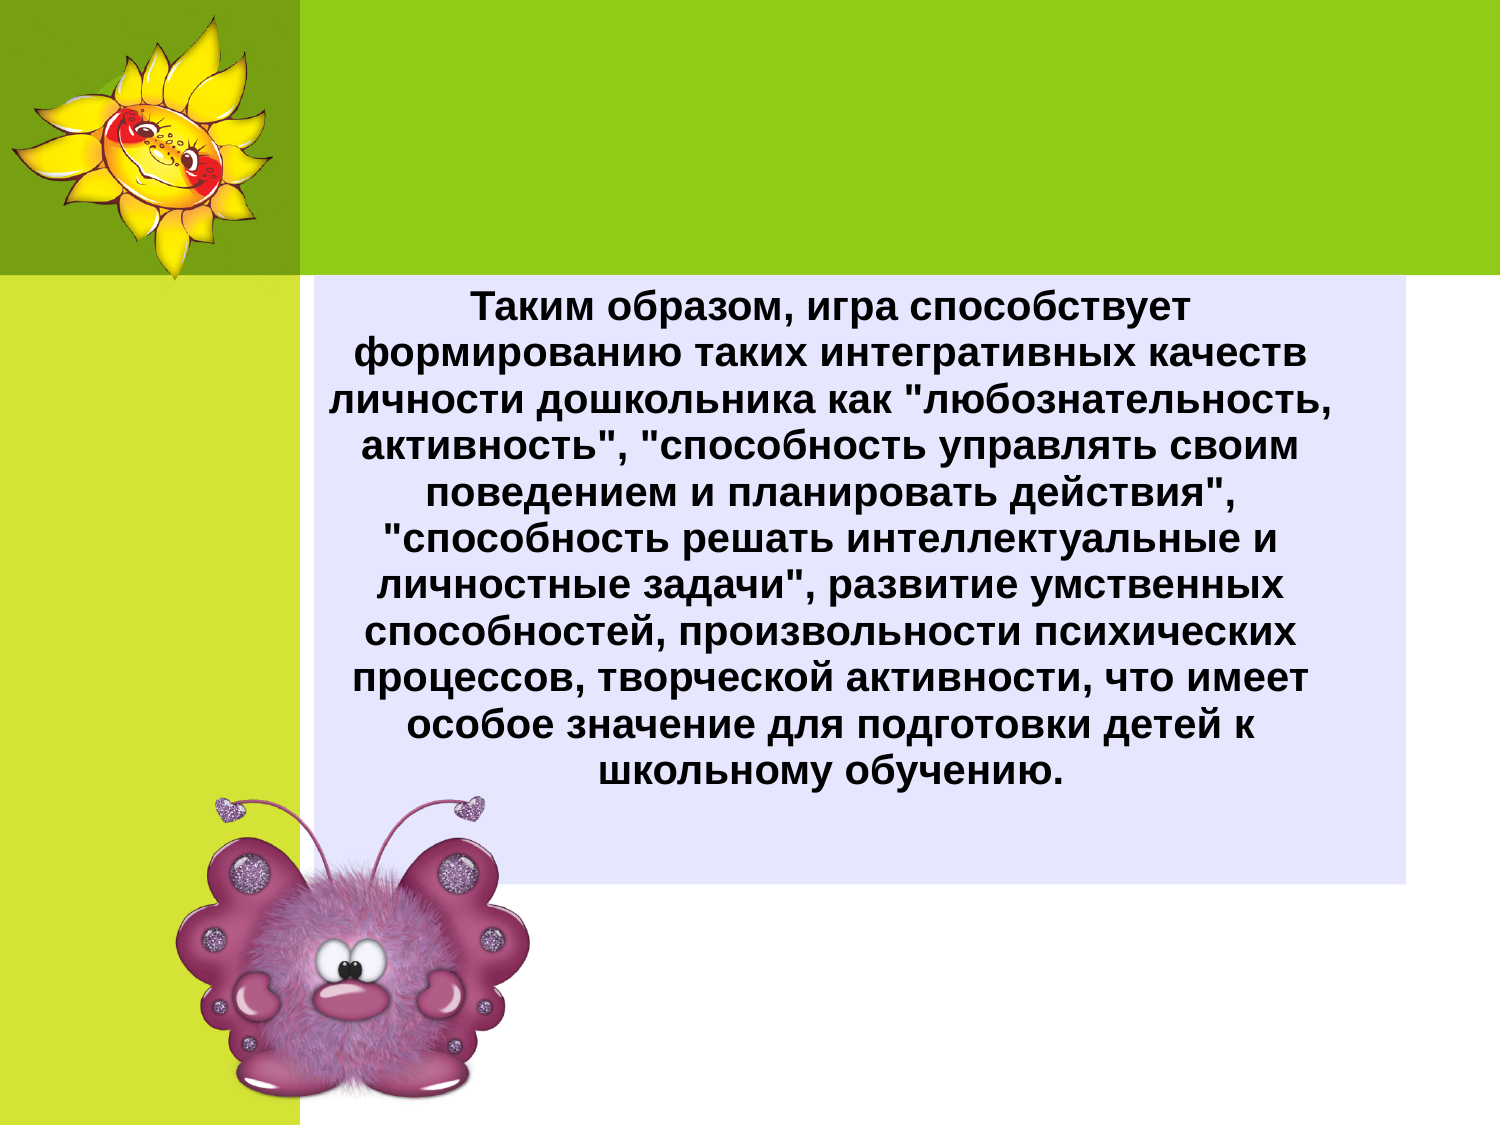

Таким образом, игра способствует формированию таких интегративных качеств личности дошкольника как "любознательность, активность", "способность управлять своим поведением и планировать действия", "способность решать интеллектуальные и личностные задачи", развитие умственных способностей, произвольности психических процессов, творческой активности, что имеет особое значение для подготовки детей к школьному обучению.